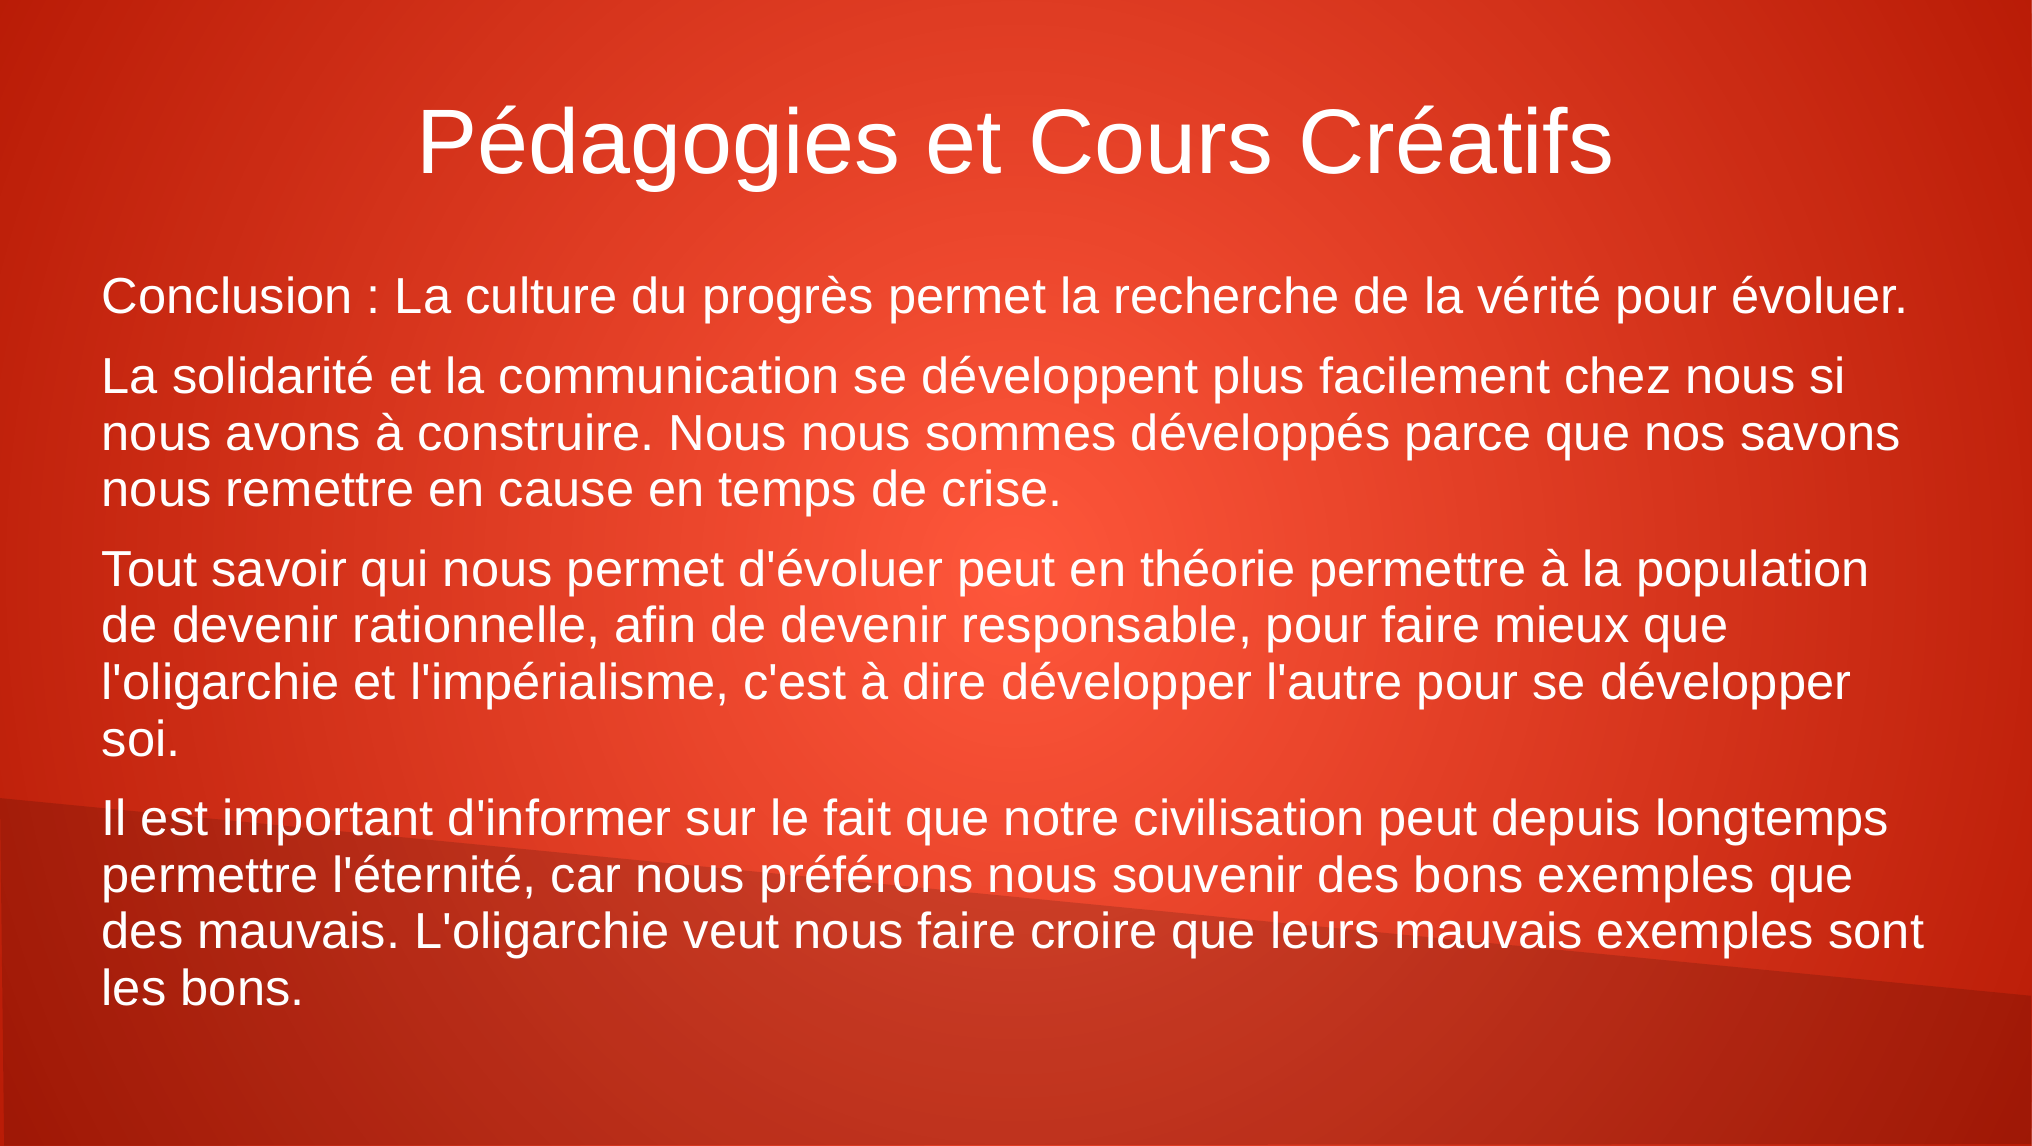

# Pédagogies et Cours Créatifs
Conclusion : La culture du progrès permet la recherche de la vérité pour évoluer.
La solidarité et la communication se développent plus facilement chez nous si nous avons à construire. Nous nous sommes développés parce que nos savons nous remettre en cause en temps de crise.
Tout savoir qui nous permet d'évoluer peut en théorie permettre à la population de devenir rationnelle, afin de devenir responsable, pour faire mieux que l'oligarchie et l'impérialisme, c'est à dire développer l'autre pour se développer soi.
Il est important d'informer sur le fait que notre civilisation peut depuis longtemps permettre l'éternité, car nous préférons nous souvenir des bons exemples que des mauvais. L'oligarchie veut nous faire croire que leurs mauvais exemples sont les bons.